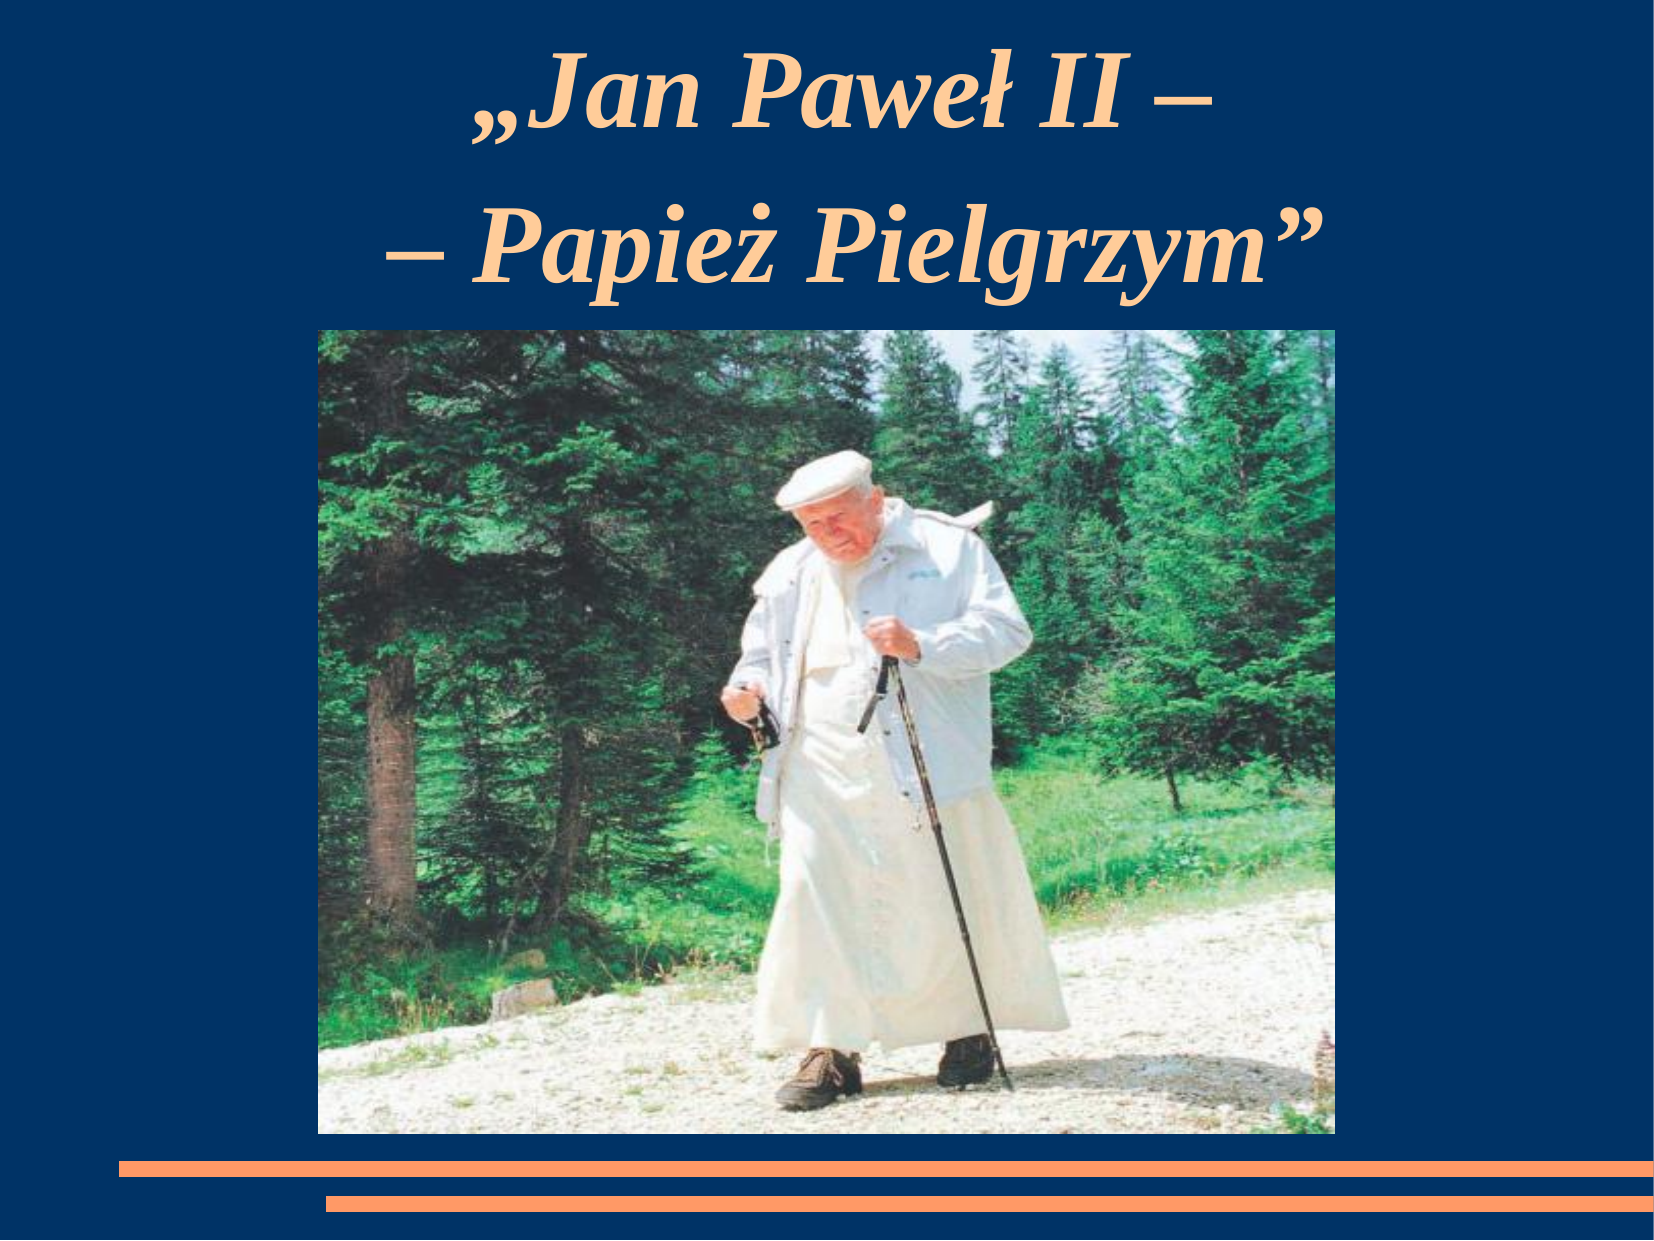

# „Jan Paweł II – – Papież Pielgrzym”